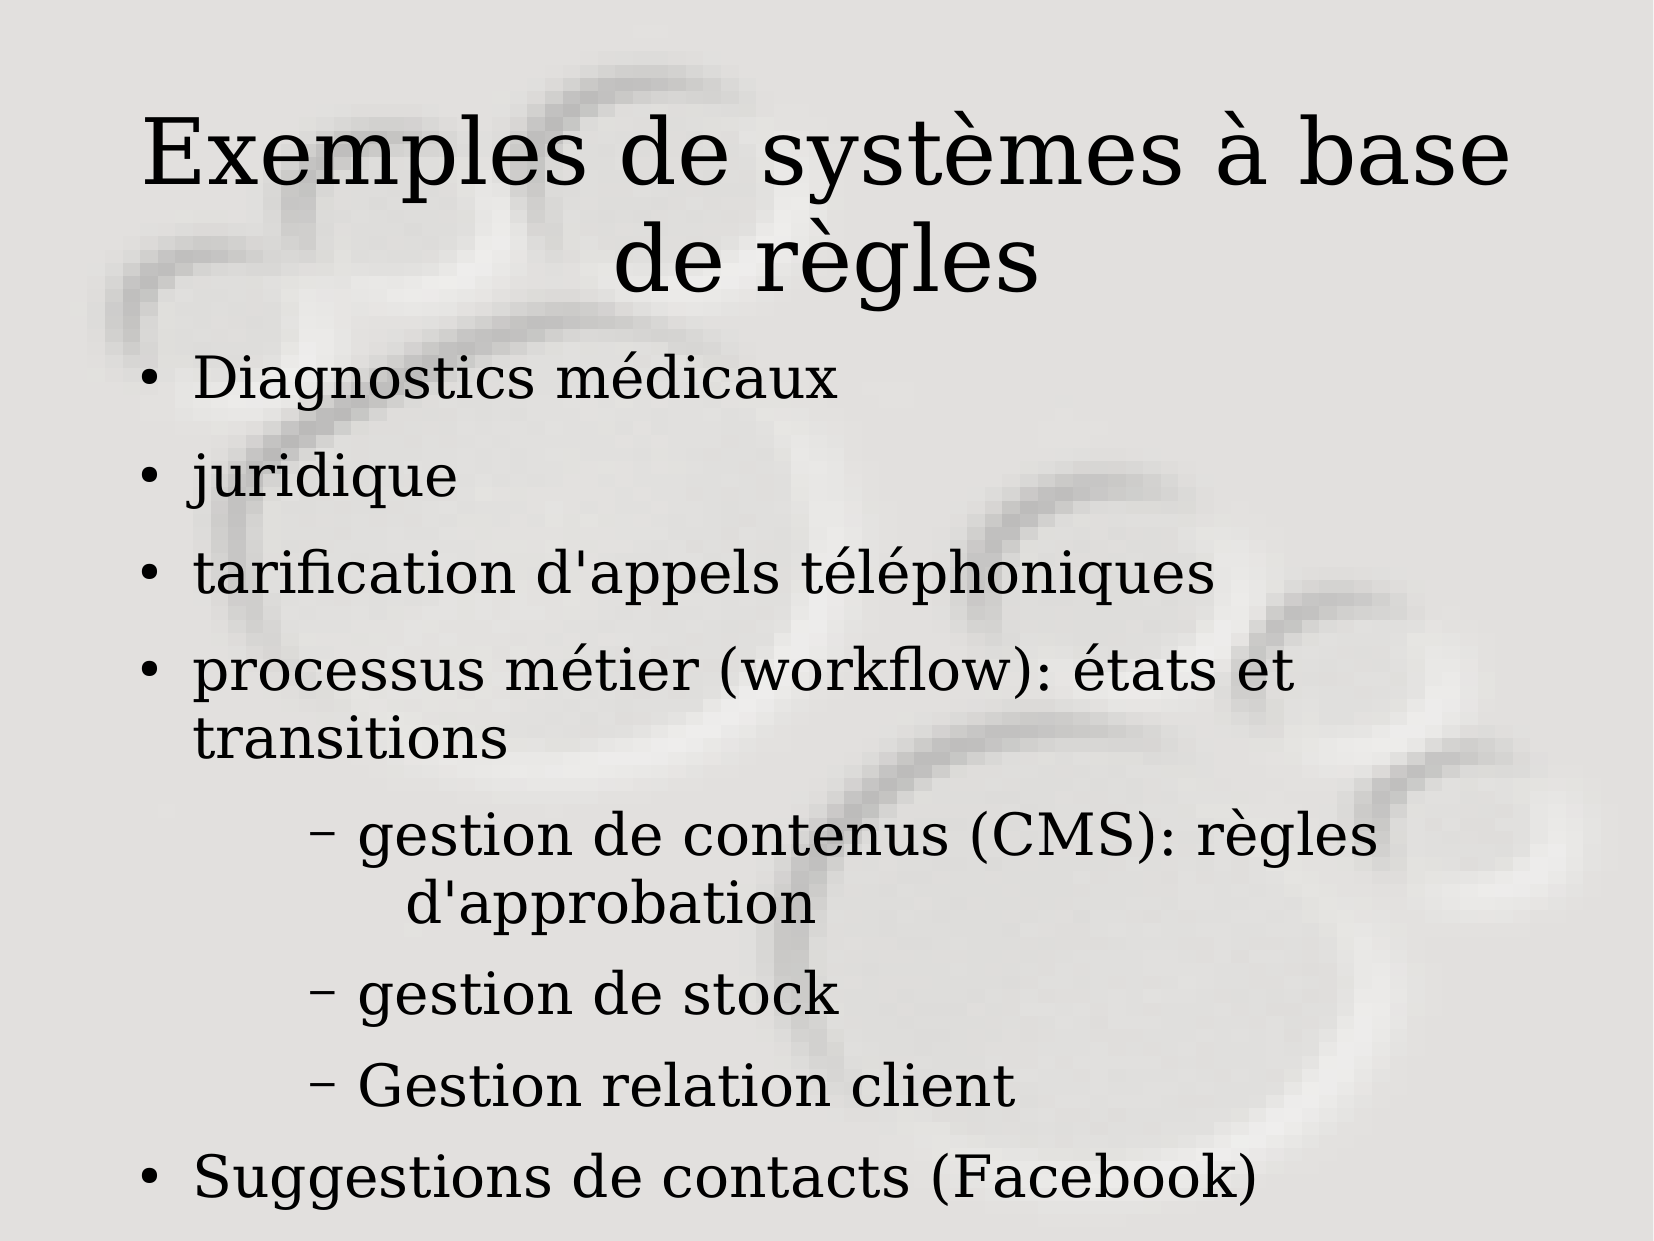

# Exemples de systèmes à base de règles
Diagnostics médicaux
juridique
tarification d'appels téléphoniques
processus métier (workflow): états et transitions
gestion de contenus (CMS): règles d'approbation
gestion de stock
Gestion relation client
Suggestions de contacts (Facebook)